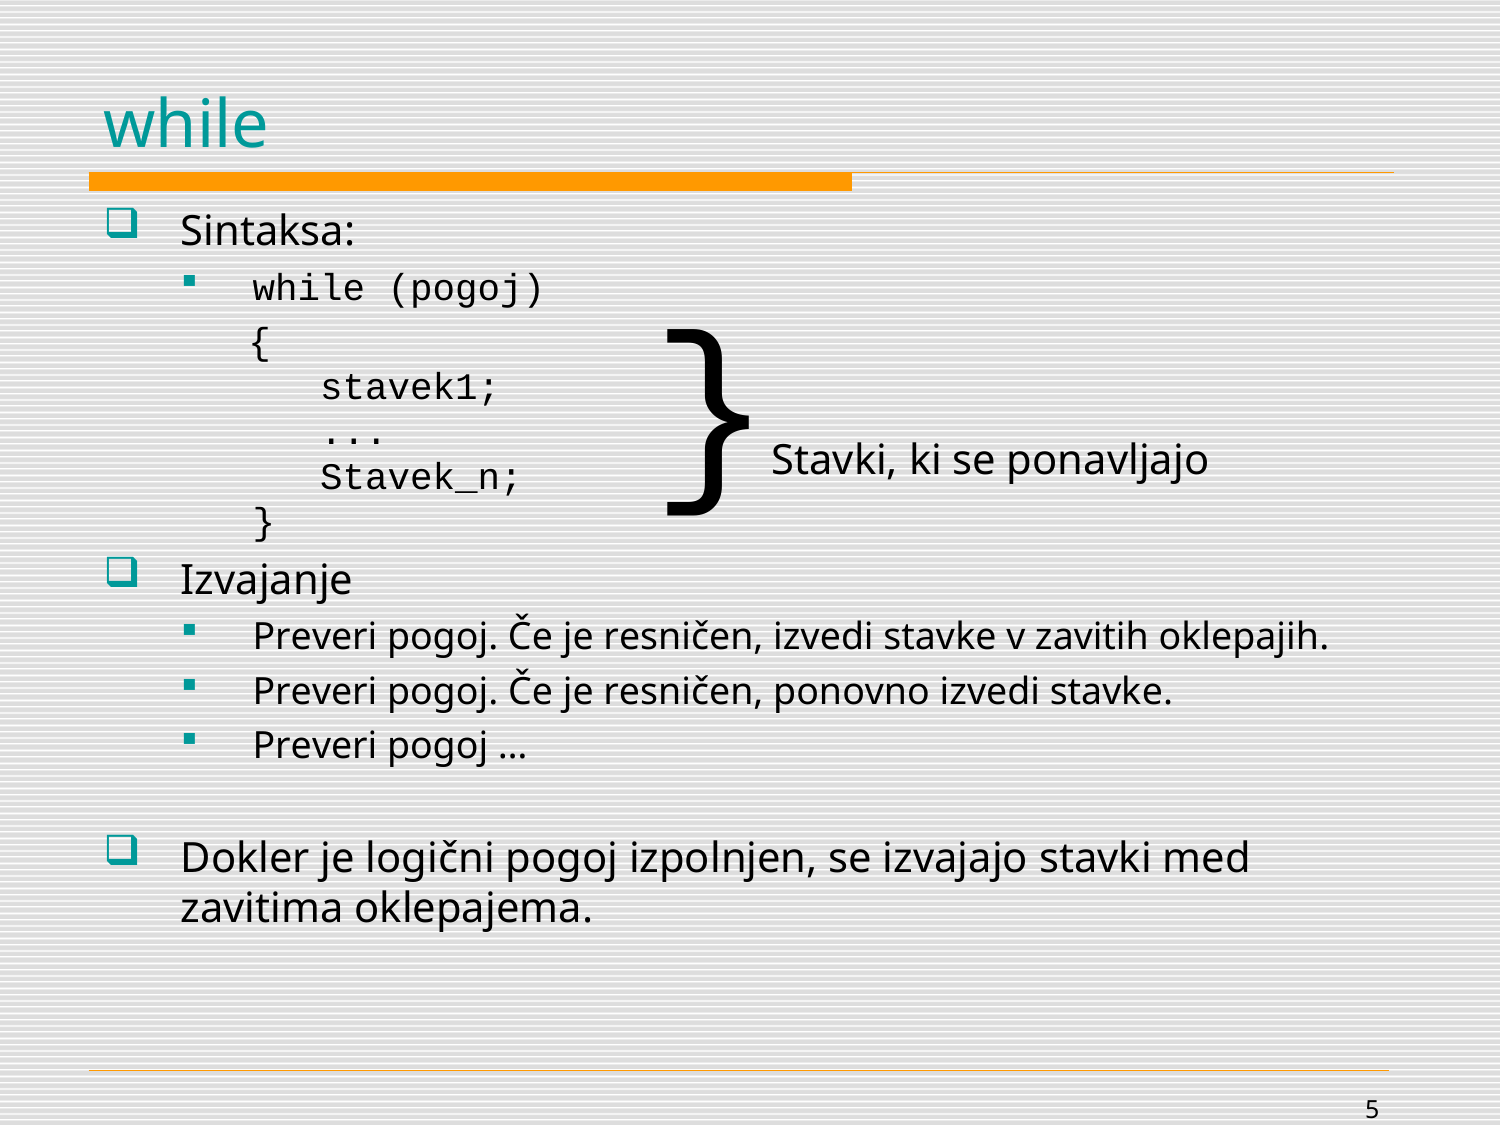

# while
Sintaksa:
while (pogoj)
 {
 stavek1;
 ...
 Stavek_n;
}
Izvajanje
Preveri pogoj. Če je resničen, izvedi stavke v zavitih oklepajih.
Preveri pogoj. Če je resničen, ponovno izvedi stavke.
Preveri pogoj …
Dokler je logični pogoj izpolnjen, se izvajajo stavki med zavitima oklepajema.
 }Stavki, ki se ponavljajo